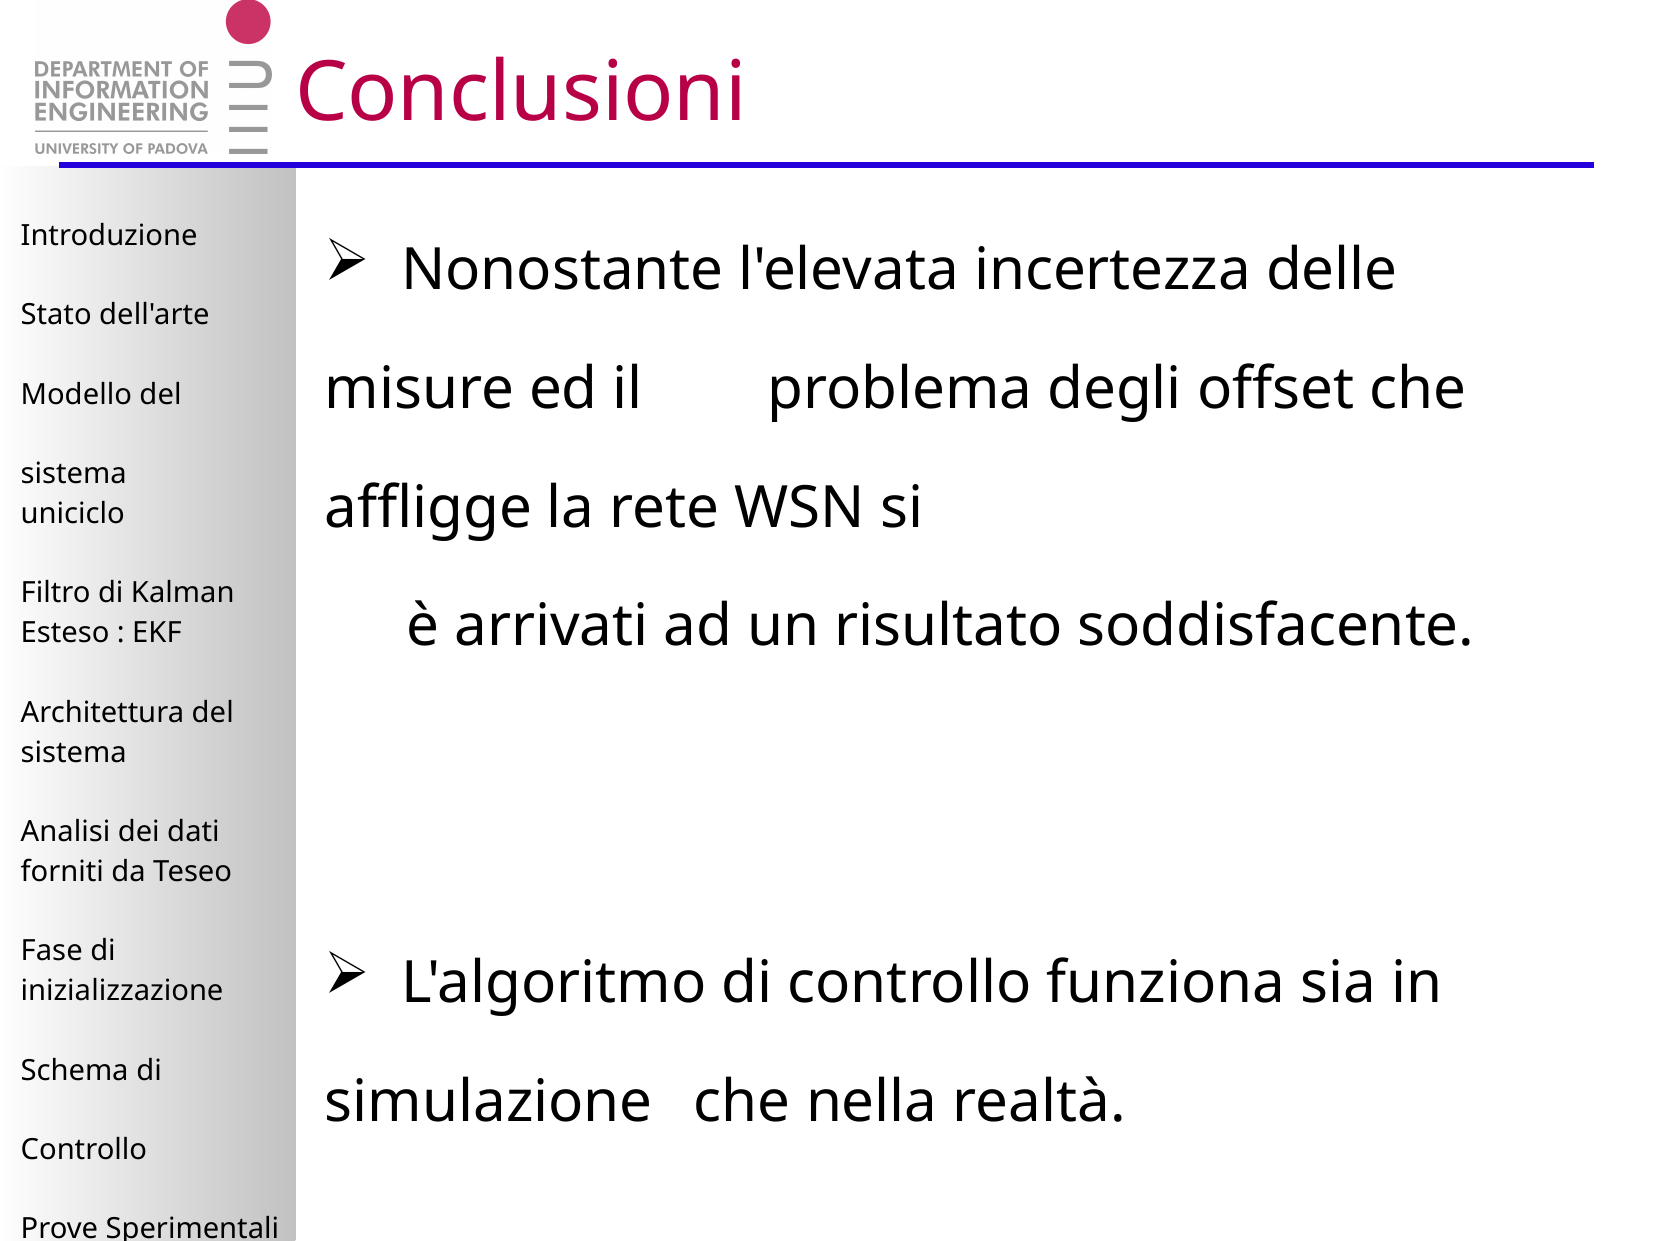

Conclusioni
# Nonostante l'elevata incertezza delle misure ed il 		problema degli offset che affligge la rete WSN si
è arrivati ad un risultato soddisfacente.
 L'algoritmo di controllo funziona sia in simulazione 	che nella realtà.
Introduzione
Stato dell'arte
Modello del sistema
uniciclo
Filtro di Kalman
Esteso : EKF
Architettura del
sistema
Analisi dei dati
forniti da Teseo
Fase di
inizializzazione
Schema di Controllo
Prove Sperimentali
Conclusioni
Sviluppi futuri